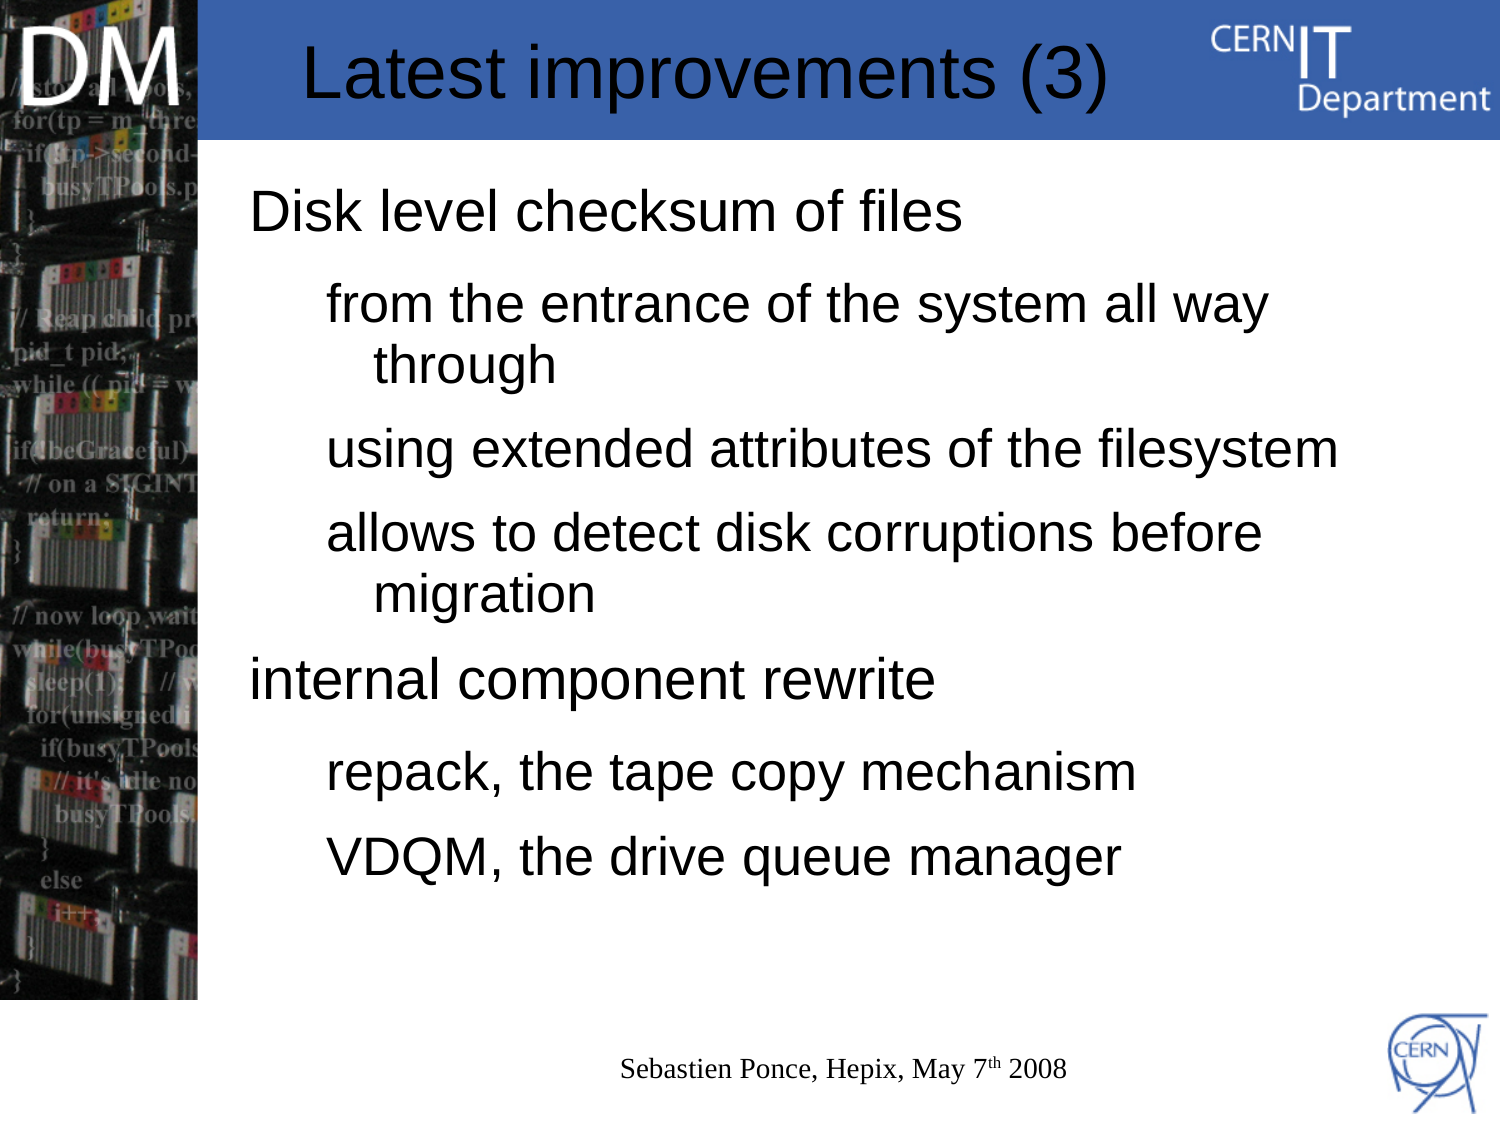

# Latest improvements (3)
Disk level checksum of files
from the entrance of the system all way through
using extended attributes of the filesystem
allows to detect disk corruptions before migration
internal component rewrite
repack, the tape copy mechanism
VDQM, the drive queue manager